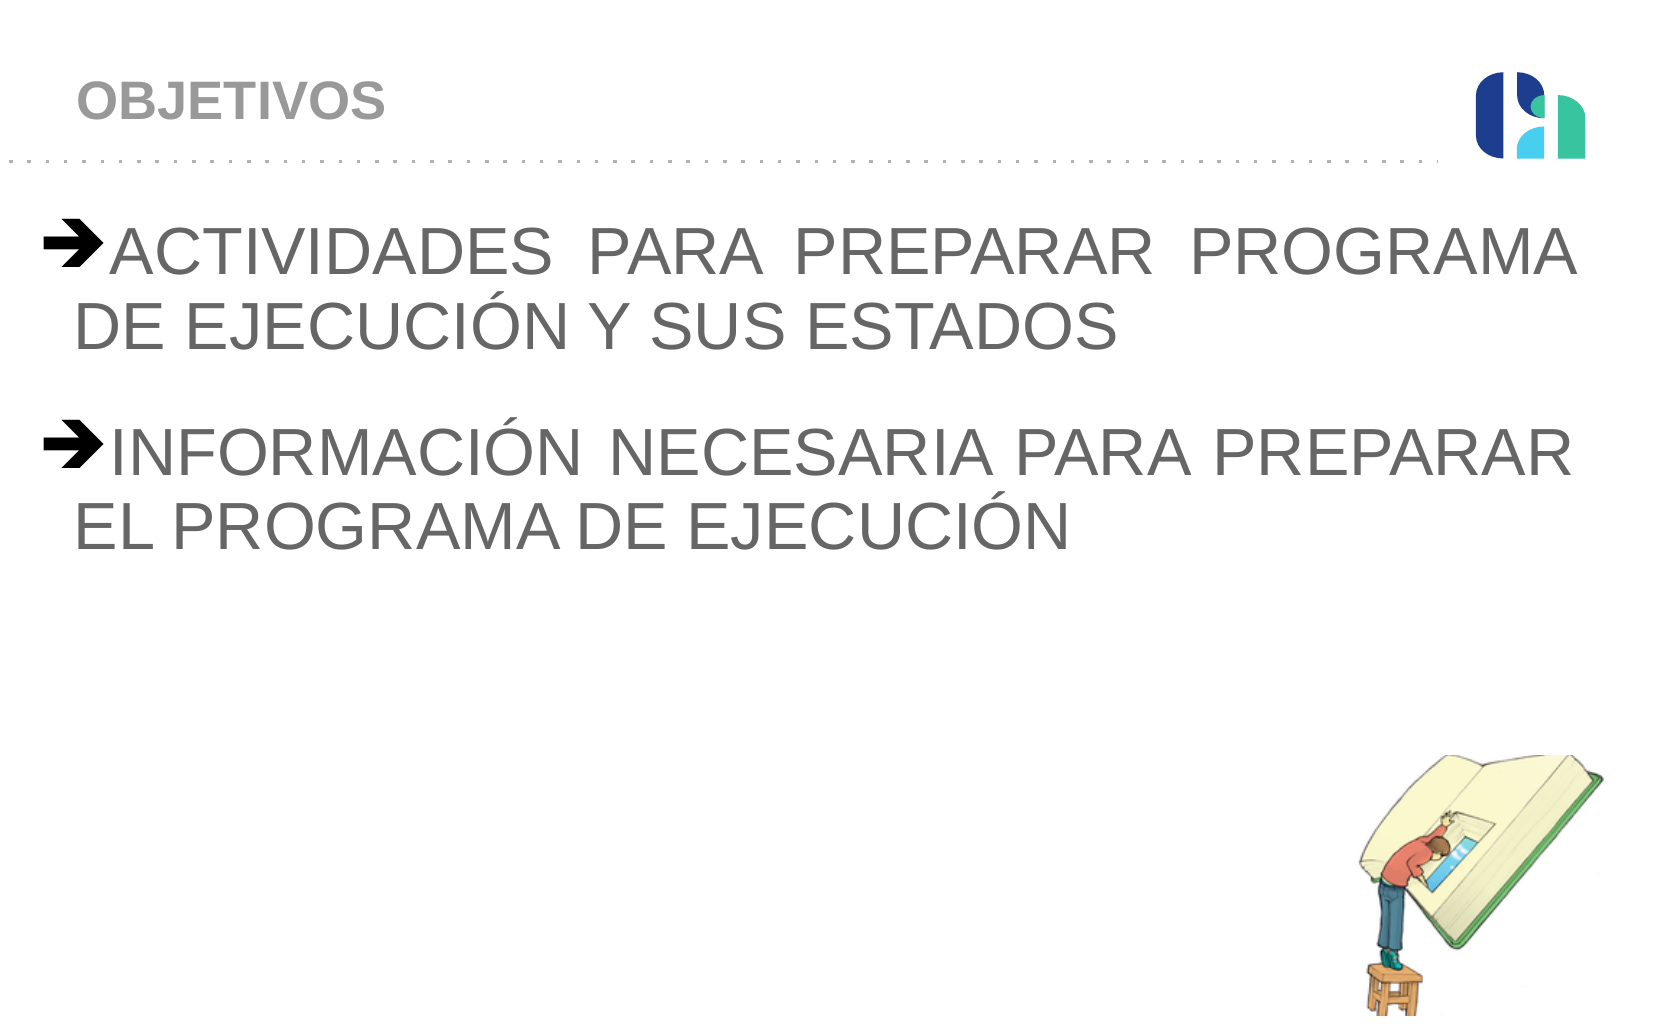

OBJETIVOS
ACTIVIDADES PARA PREPARAR PROGRAMA DE EJECUCIÓN Y SUS ESTADOS
INFORMACIÓN NECESARIA PARA PREPARAR EL PROGRAMA DE EJECUCIÓN